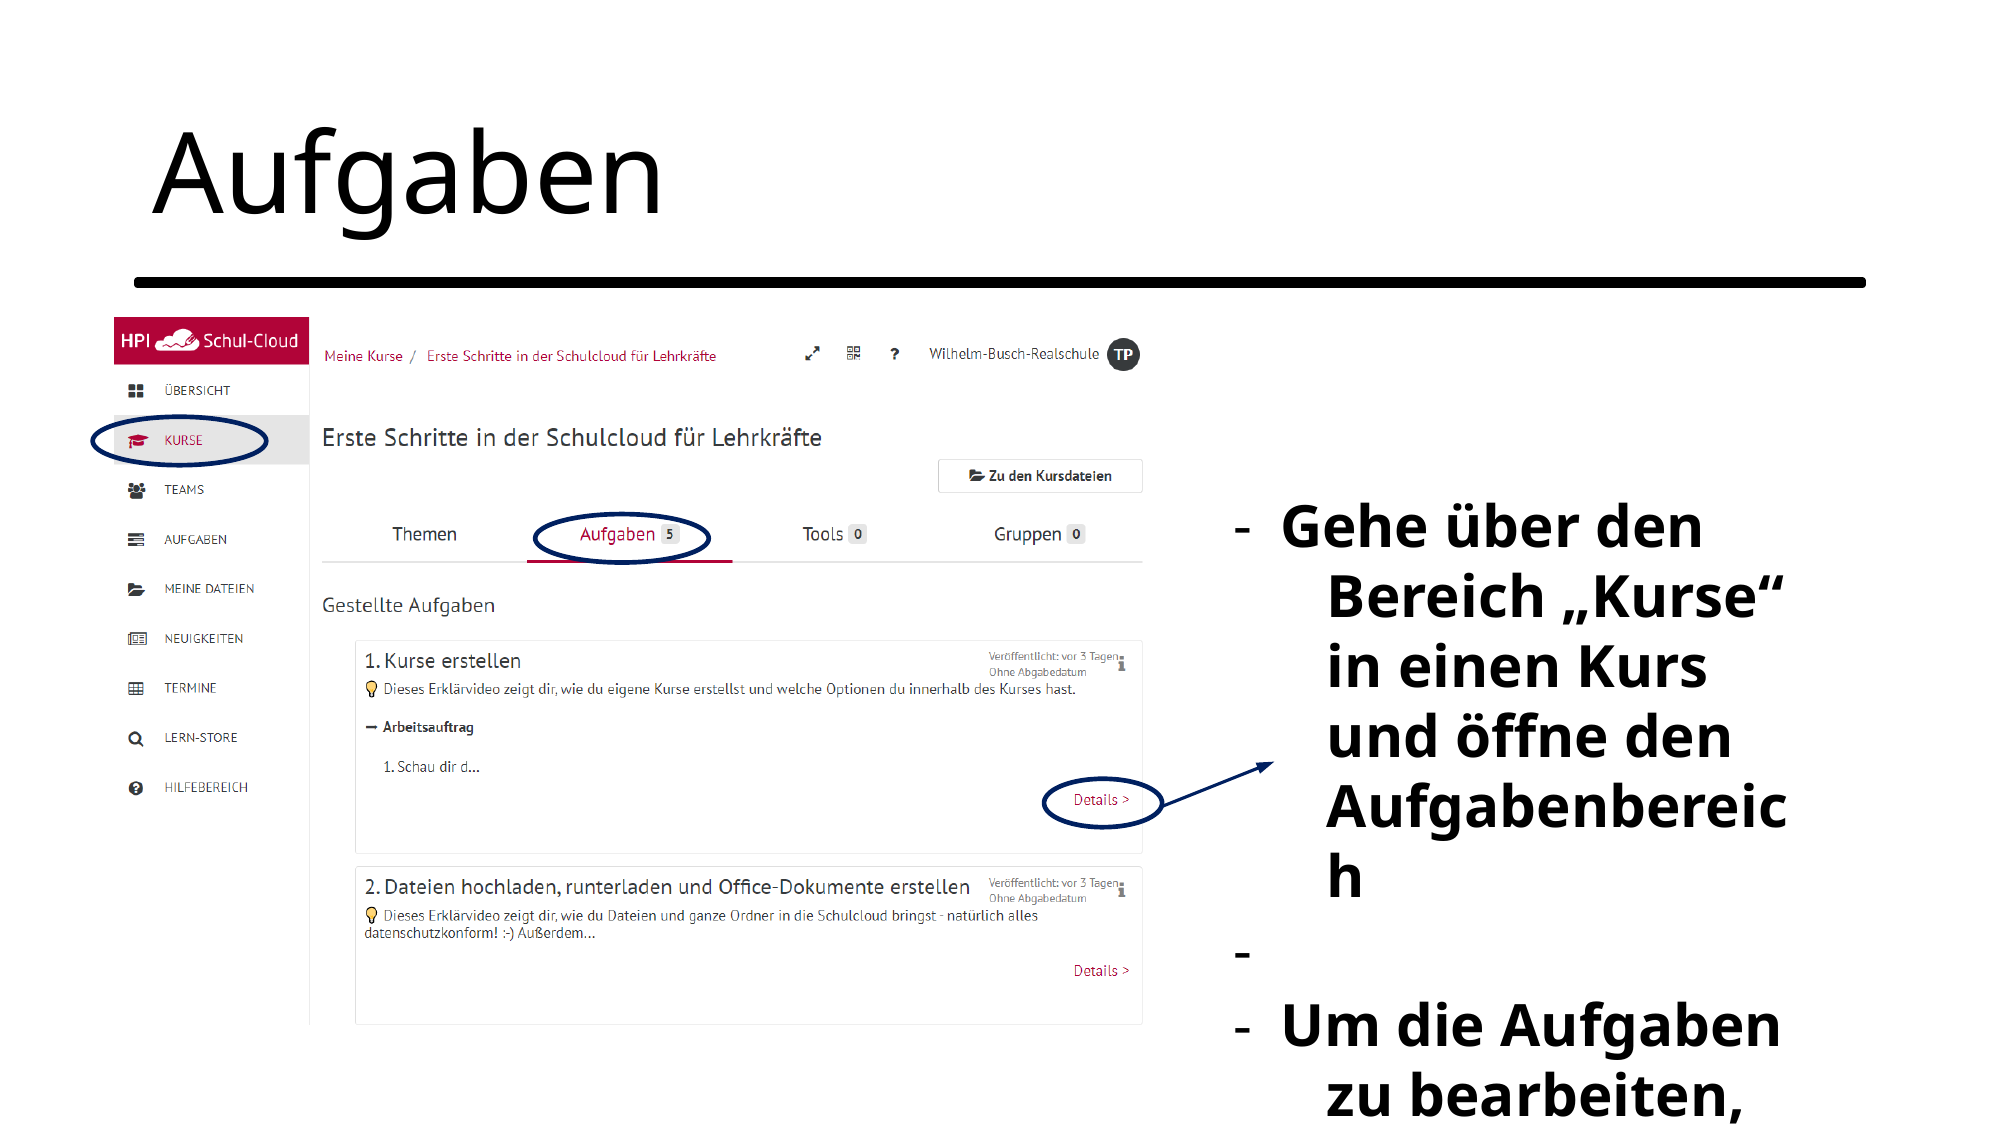

# Aufgaben
Gehe über den Bereich „Kurse“ in einen Kurs und öffne den Aufgabenbereich
Um die Aufgaben zu bearbeiten, klicke auf die Aufgabe.